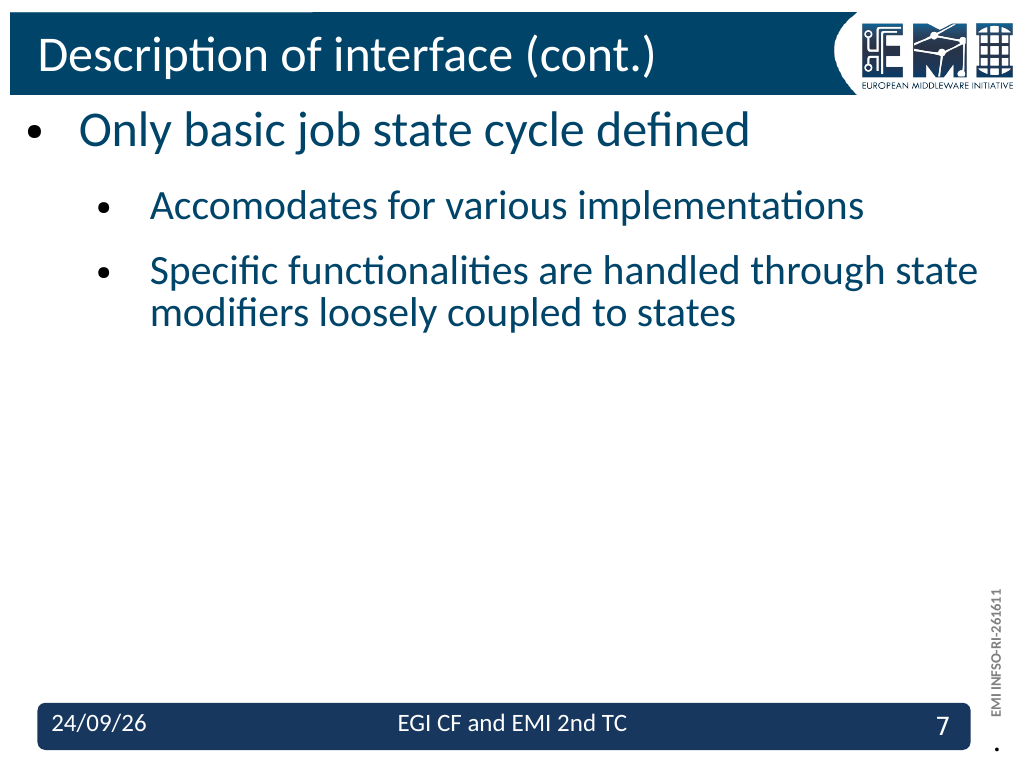

# Description of interface (cont.)
Only basic job state cycle defined
Accomodates for various implementations
Specific functionalities are handled through state modifiers loosely coupled to states
EGI CF and EMI 2nd TC
7